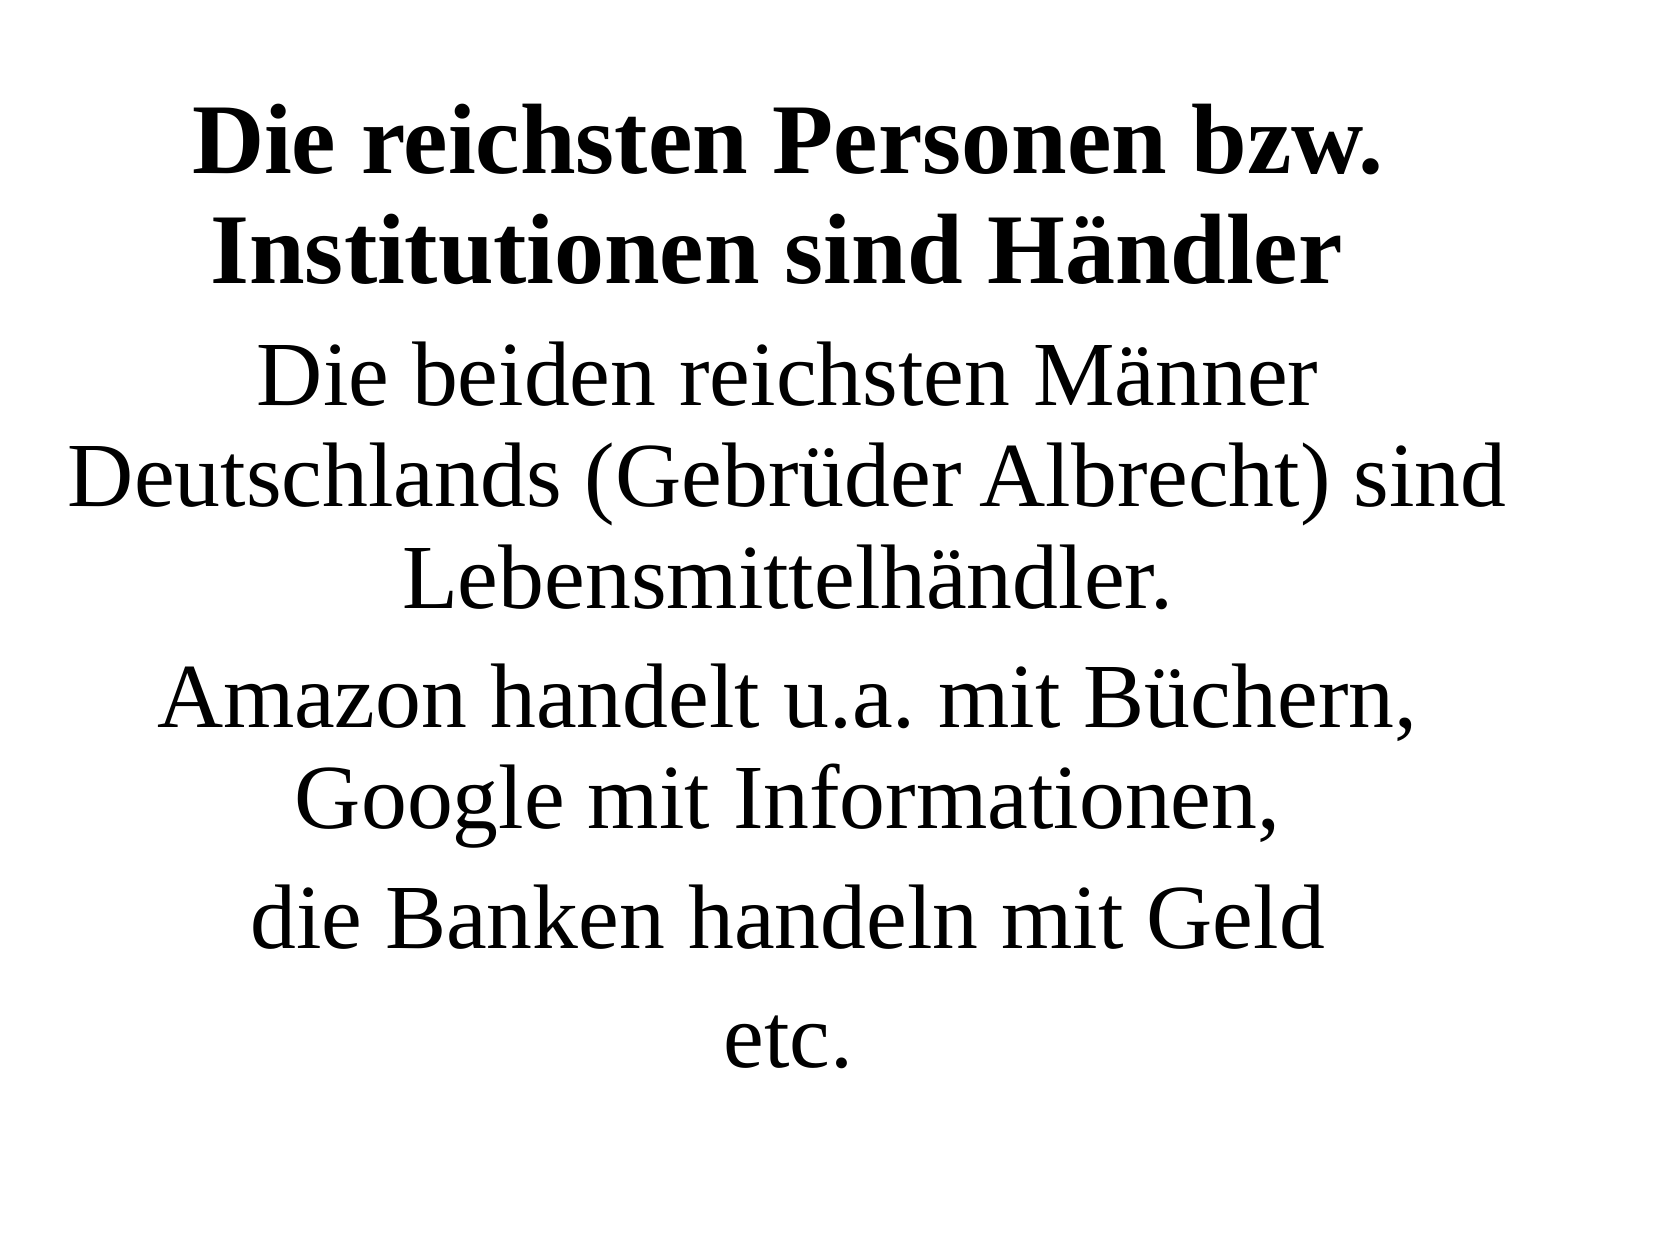

Die reichsten Personen bzw. Institutionen sind Händler
Die beiden reichsten Männer Deutschlands (Gebrüder Albrecht) sind Lebensmittelhändler.
Amazon handelt u.a. mit Büchern, Google mit Informationen,
die Banken handeln mit Geld
etc.